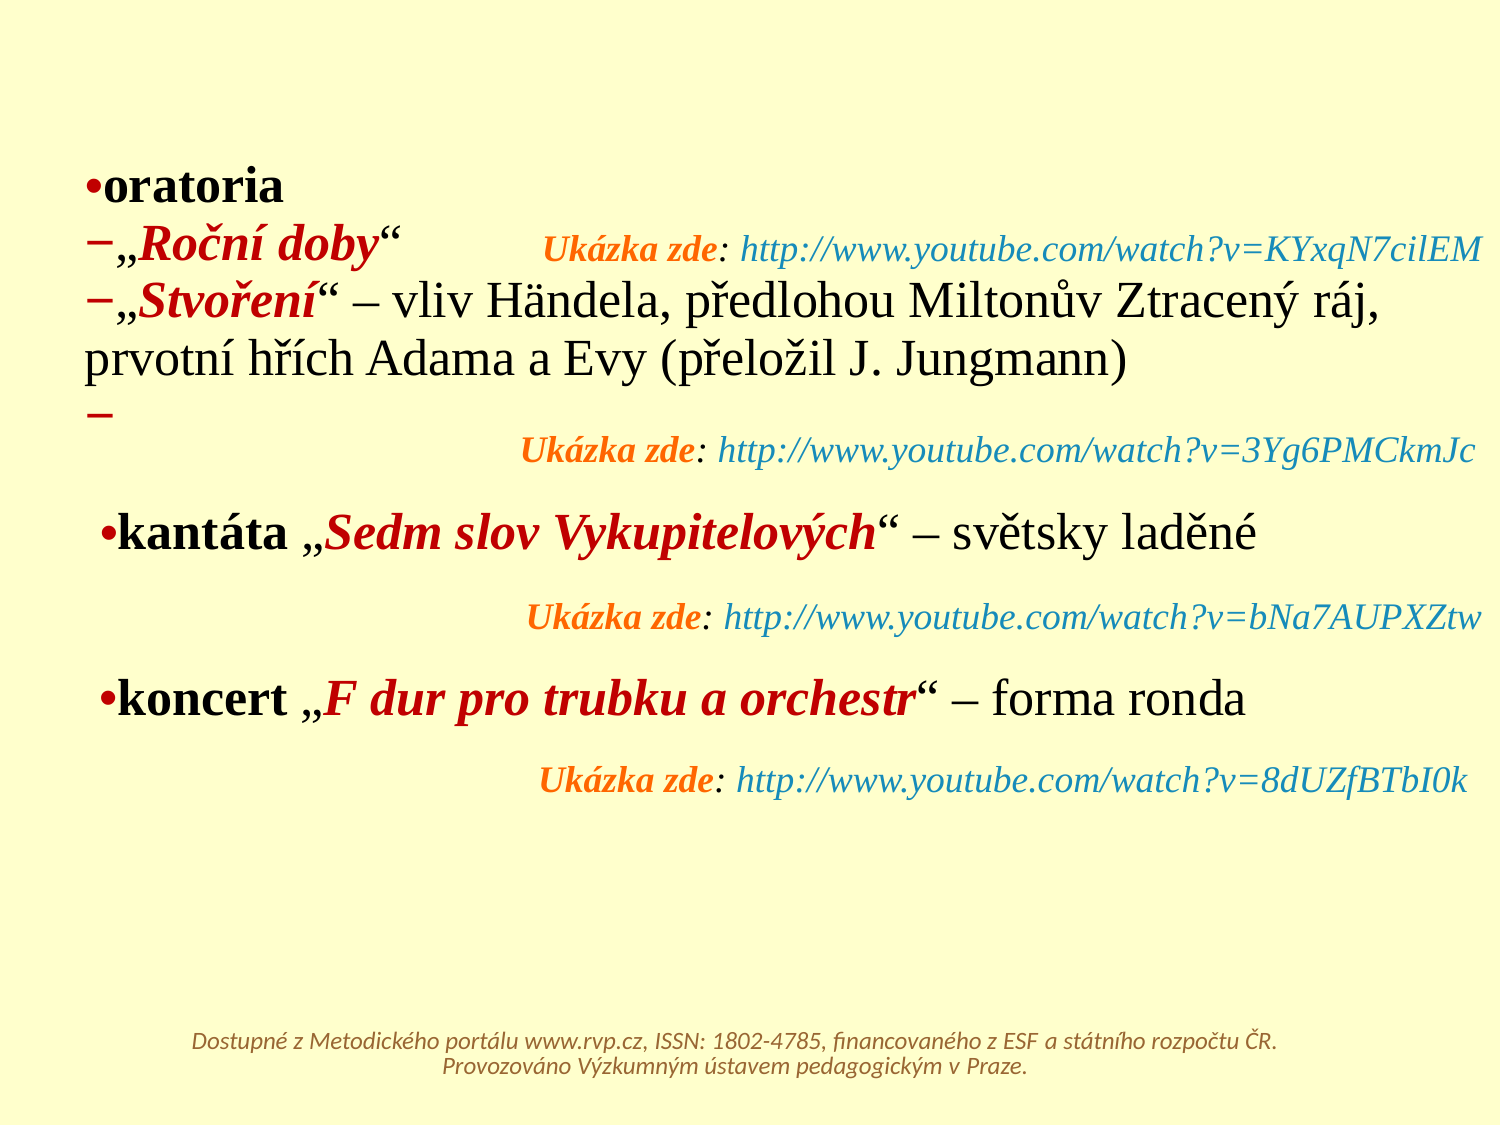

oratoria
„Roční doby“
„Stvoření“ – vliv Händela, předlohou Miltonův Ztracený ráj,
prvotní hřích Adama a Evy (přeložil J. Jungmann)
Ukázka zde: http://www.youtube.com/watch?v=KYxqN7cilEM
Ukázka zde: http://www.youtube.com/watch?v=3Yg6PMCkmJc
kantáta „Sedm slov Vykupitelových“ – světsky laděné
Ukázka zde: http://www.youtube.com/watch?v=bNa7AUPXZtw
koncert „F dur pro trubku a orchestr“ – forma ronda
Ukázka zde: http://www.youtube.com/watch?v=8dUZfBTbI0k
Dostupné z Metodického portálu www.rvp.cz, ISSN: 1802-4785, financovaného z ESF a státního rozpočtu ČR. Provozováno Výzkumným ústavem pedagogickým v Praze.